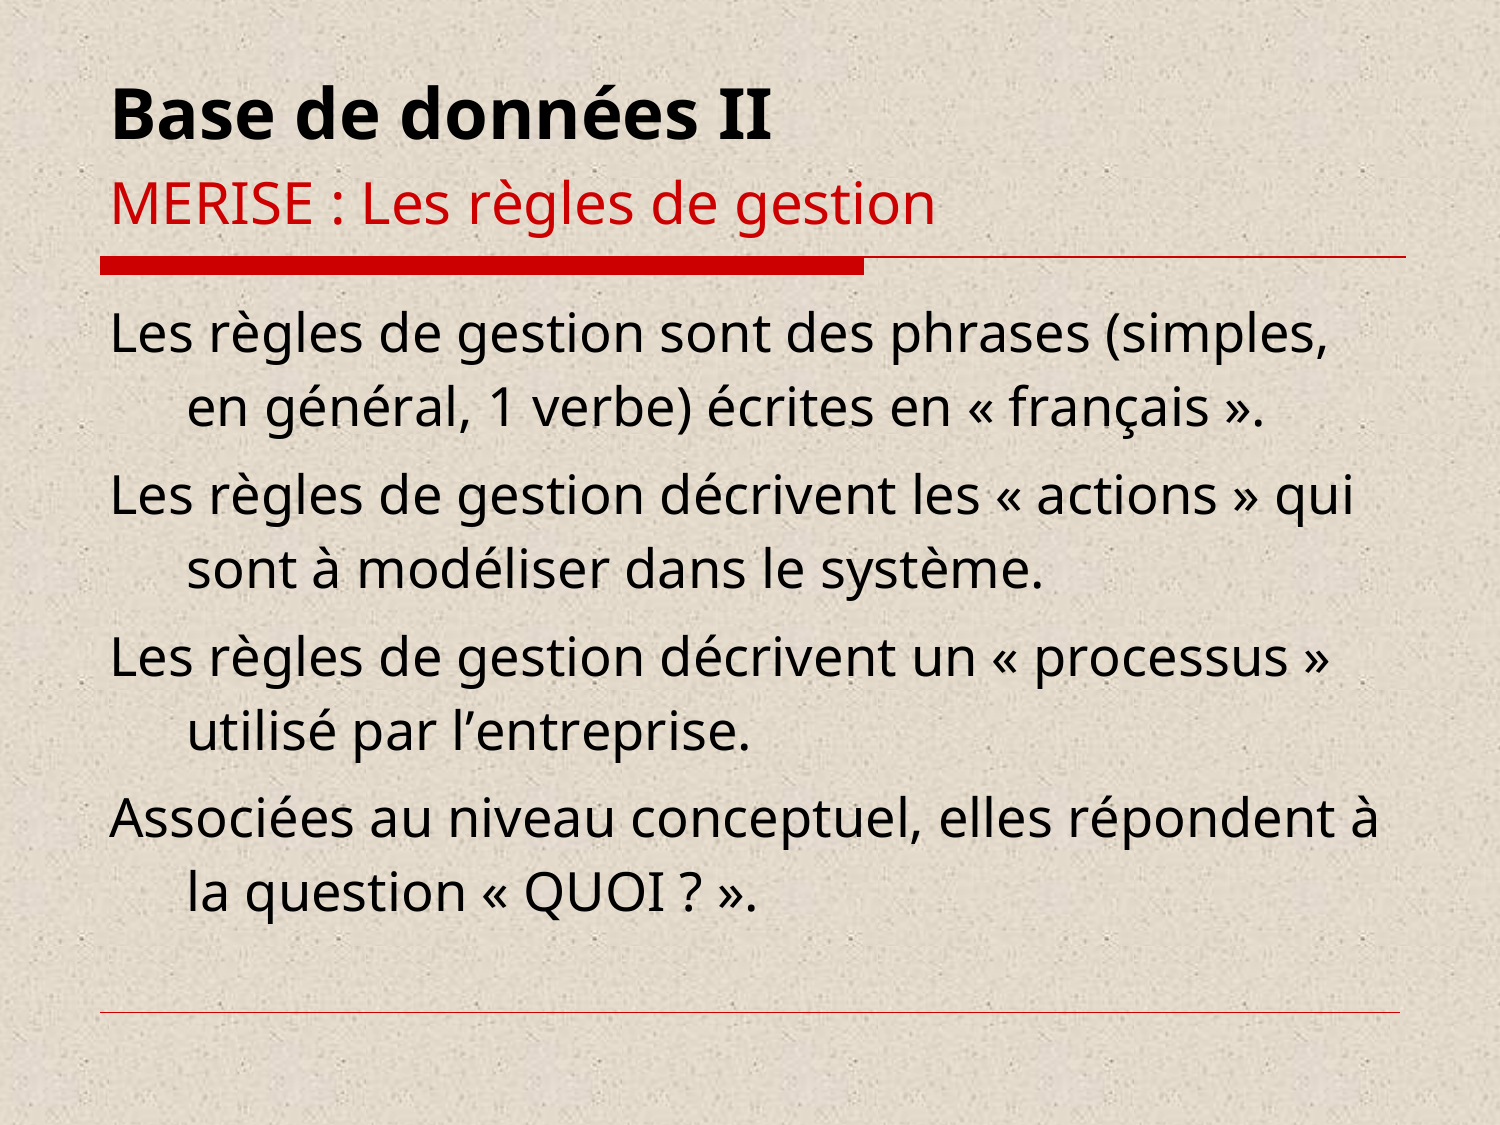

Base de données II
MERISE : Les règles de gestion
# Les règles de gestion sont des phrases (simples, en général, 1 verbe) écrites en « français ».
Les règles de gestion décrivent les « actions » qui sont à modéliser dans le système.
Les règles de gestion décrivent un « processus » utilisé par l’entreprise.
Associées au niveau conceptuel, elles répondent à la question « QUOI ? ».